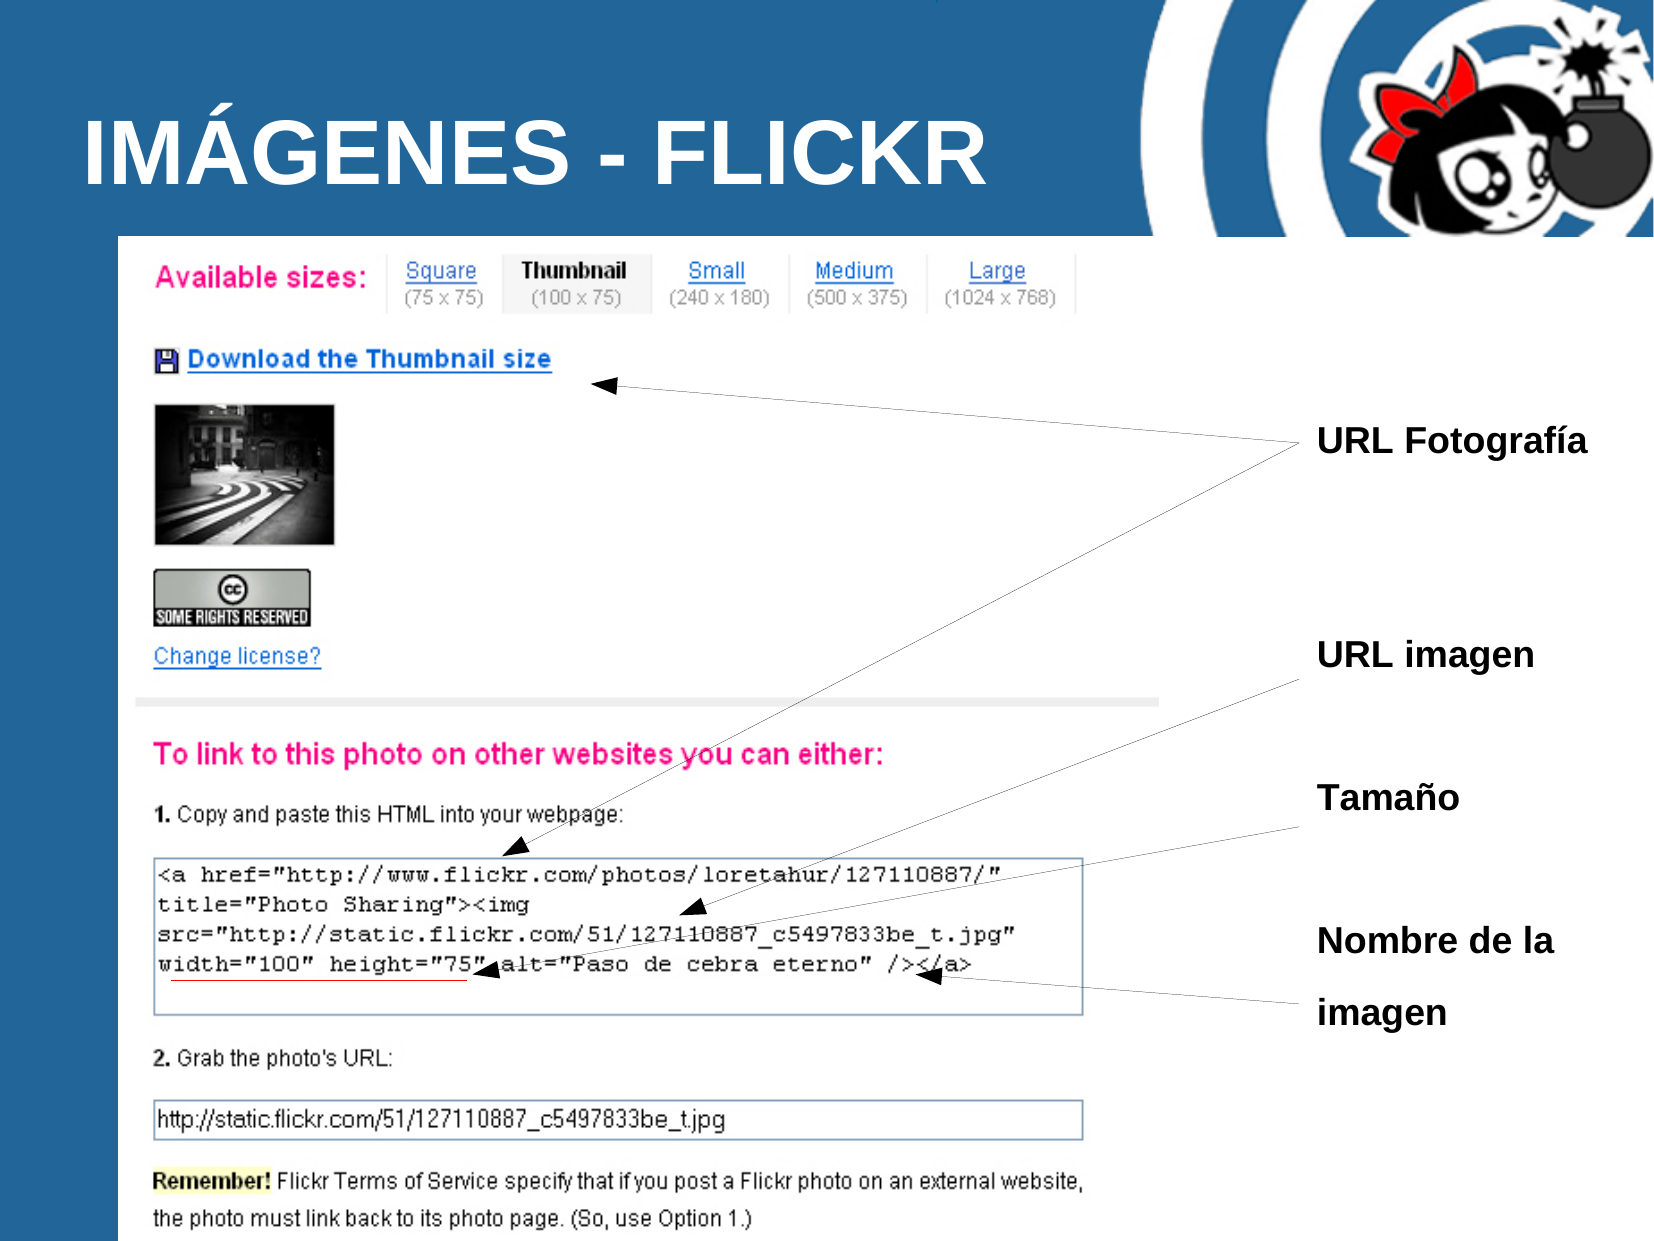

# IMÁGENES - FLICKR
URL Fotografía
URL imagen
Tamaño
Nombre de la
imagen